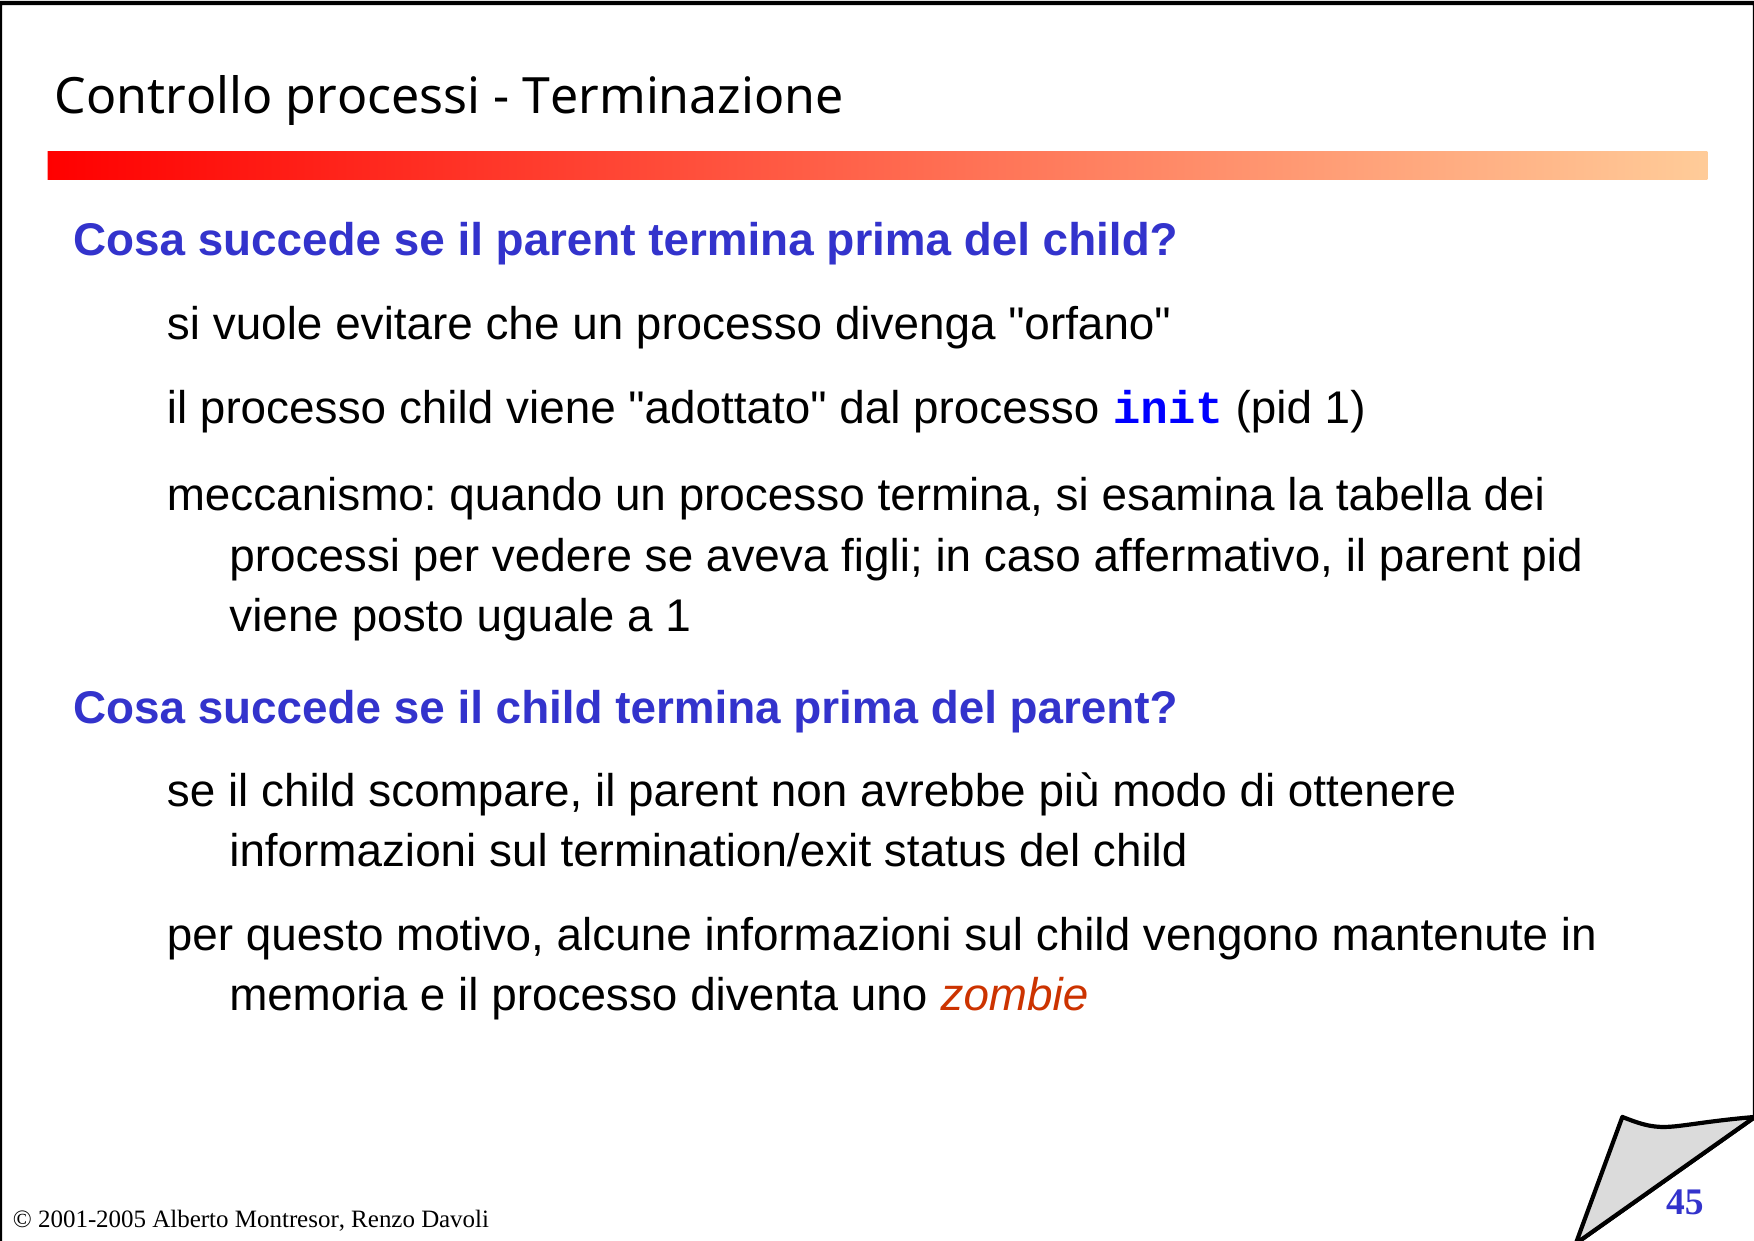

# Controllo processi - Terminazione
Cosa succede se il parent termina prima del child?
si vuole evitare che un processo divenga "orfano"
il processo child viene "adottato" dal processo init (pid 1)
meccanismo: quando un processo termina, si esamina la tabella dei processi per vedere se aveva figli; in caso affermativo, il parent pid viene posto uguale a 1
Cosa succede se il child termina prima del parent?
se il child scompare, il parent non avrebbe più modo di ottenere informazioni sul termination/exit status del child
per questo motivo, alcune informazioni sul child vengono mantenute in memoria e il processo diventa uno zombie